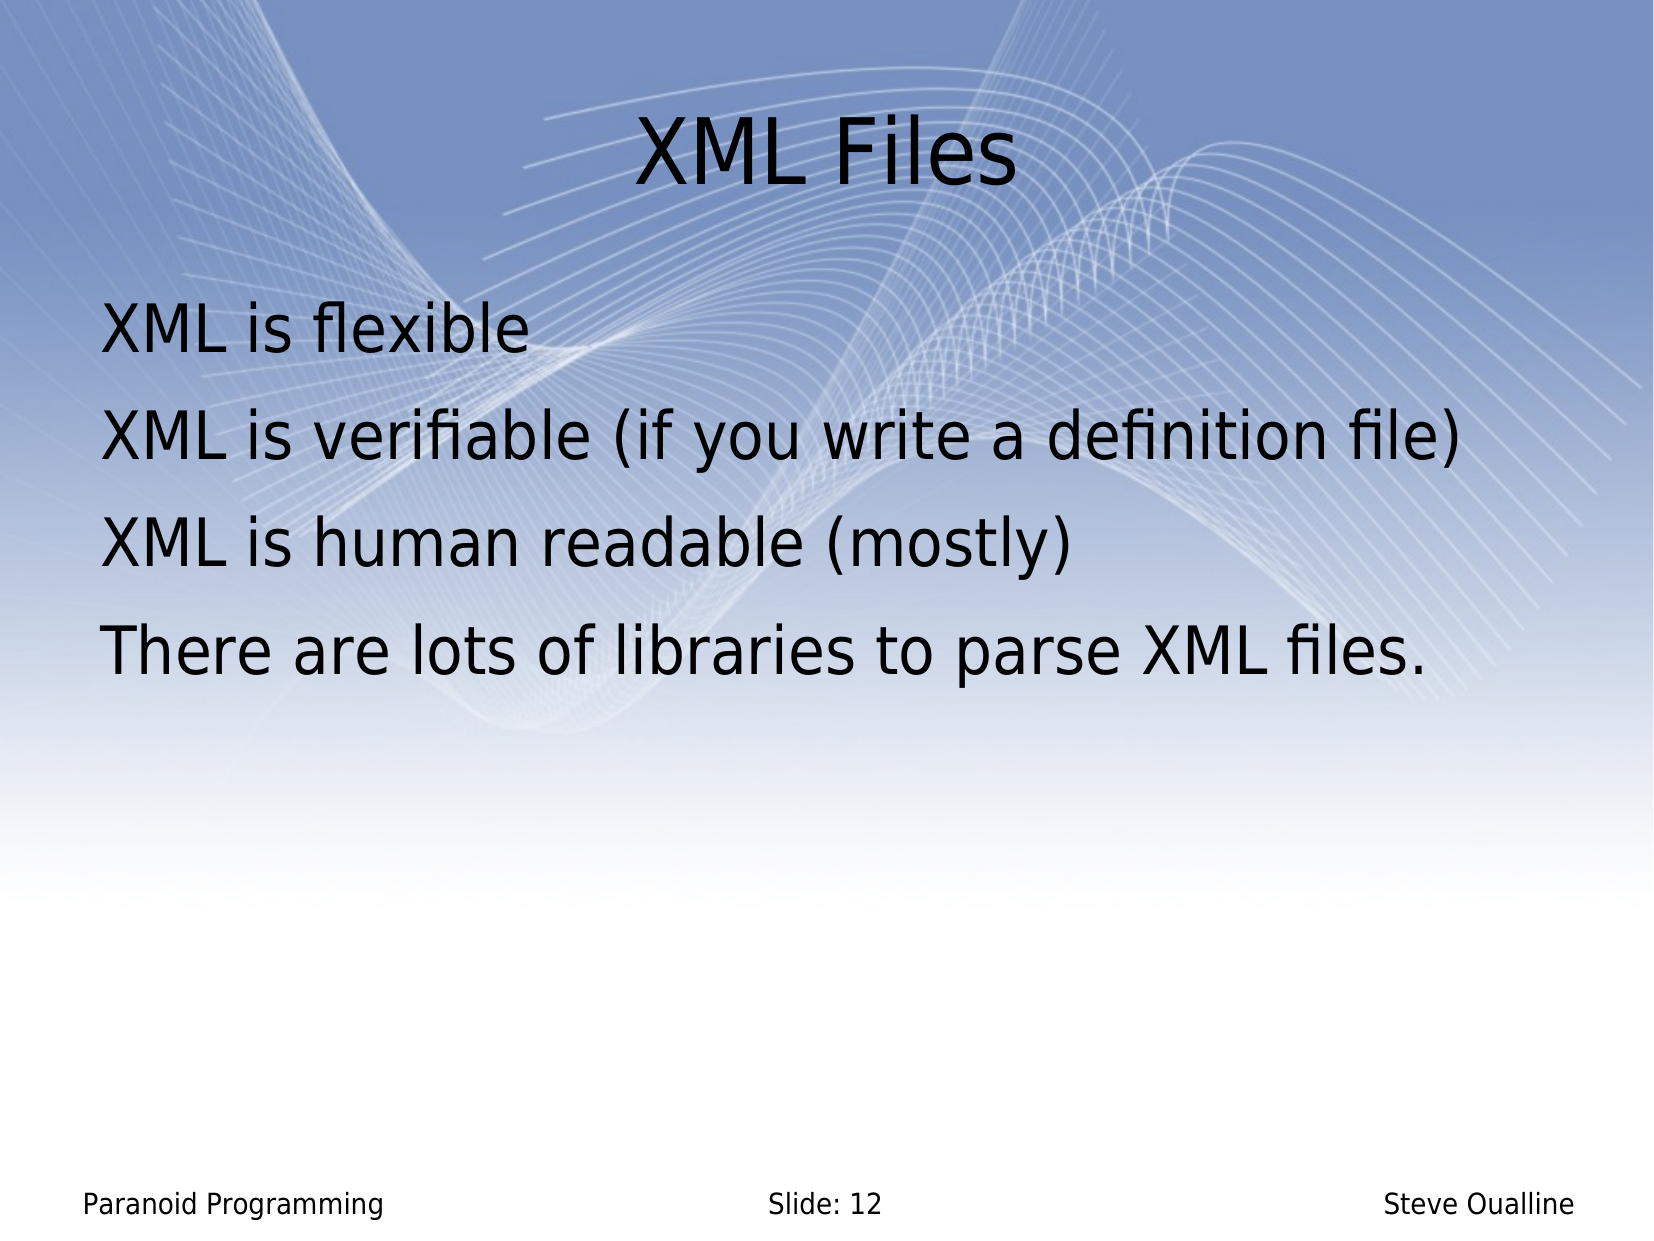

# XML Files
XML is flexible
XML is verifiable (if you write a definition file)
XML is human readable (mostly)
There are lots of libraries to parse XML files.
Paranoid Programming
Steve Oualline
12